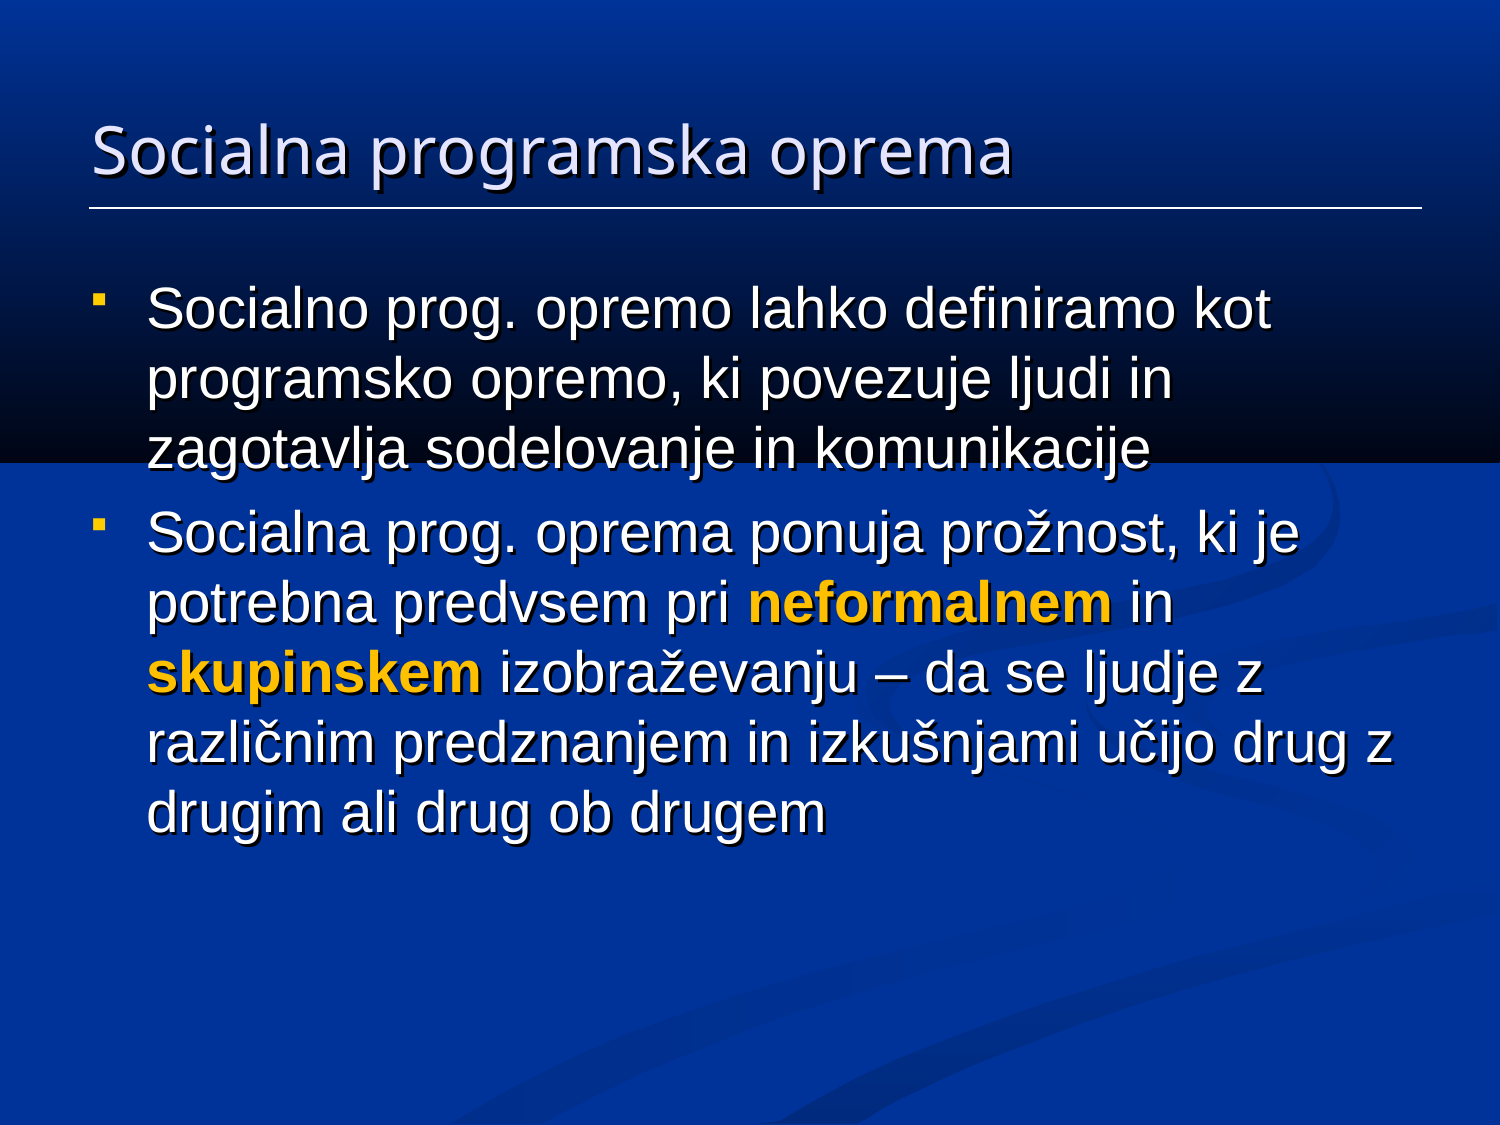

Socialna programska oprema
Socialno prog. opremo lahko definiramo kot programsko opremo, ki povezuje ljudi in zagotavlja sodelovanje in komunikacije
Socialna prog. oprema ponuja prožnost, ki je potrebna predvsem pri neformalnem in skupinskem izobraževanju – da se ljudje z različnim predznanjem in izkušnjami učijo drug z drugim ali drug ob drugem